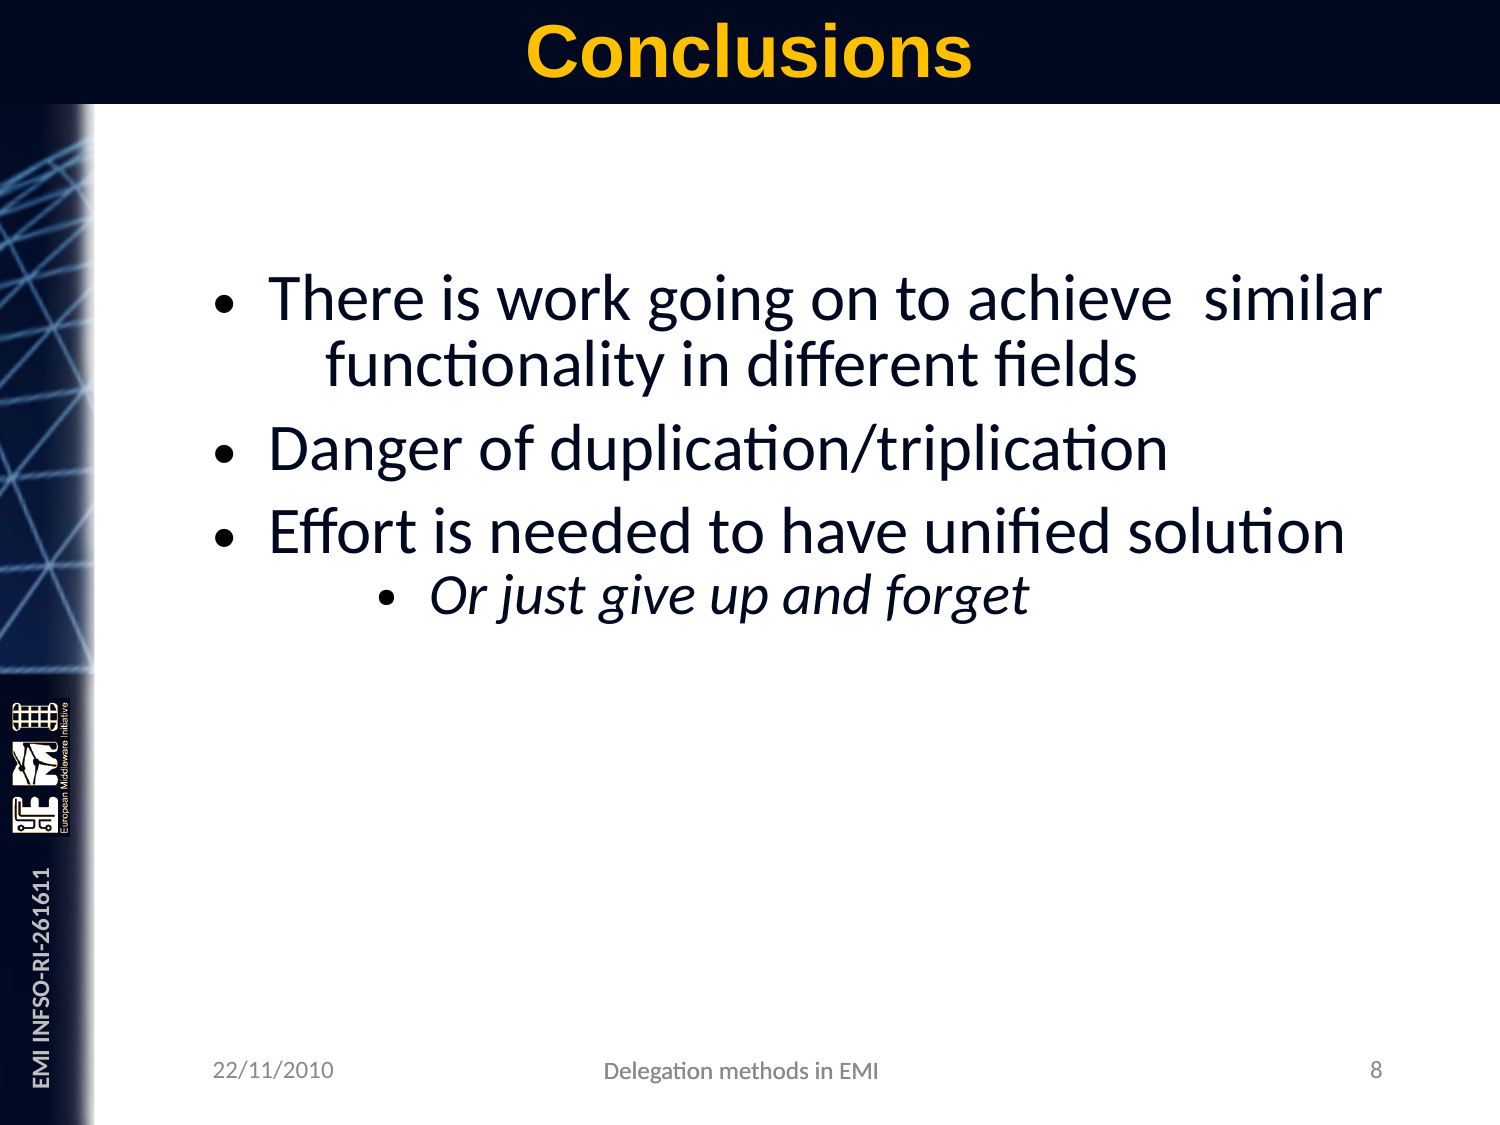

Conclusions
# There is work going on to achieve similar functionality in different fields
Danger of duplication/triplication
Effort is needed to have unified solution
Or just give up and forget
22/11/2010
fasfsaf
Delegation methods in EMI